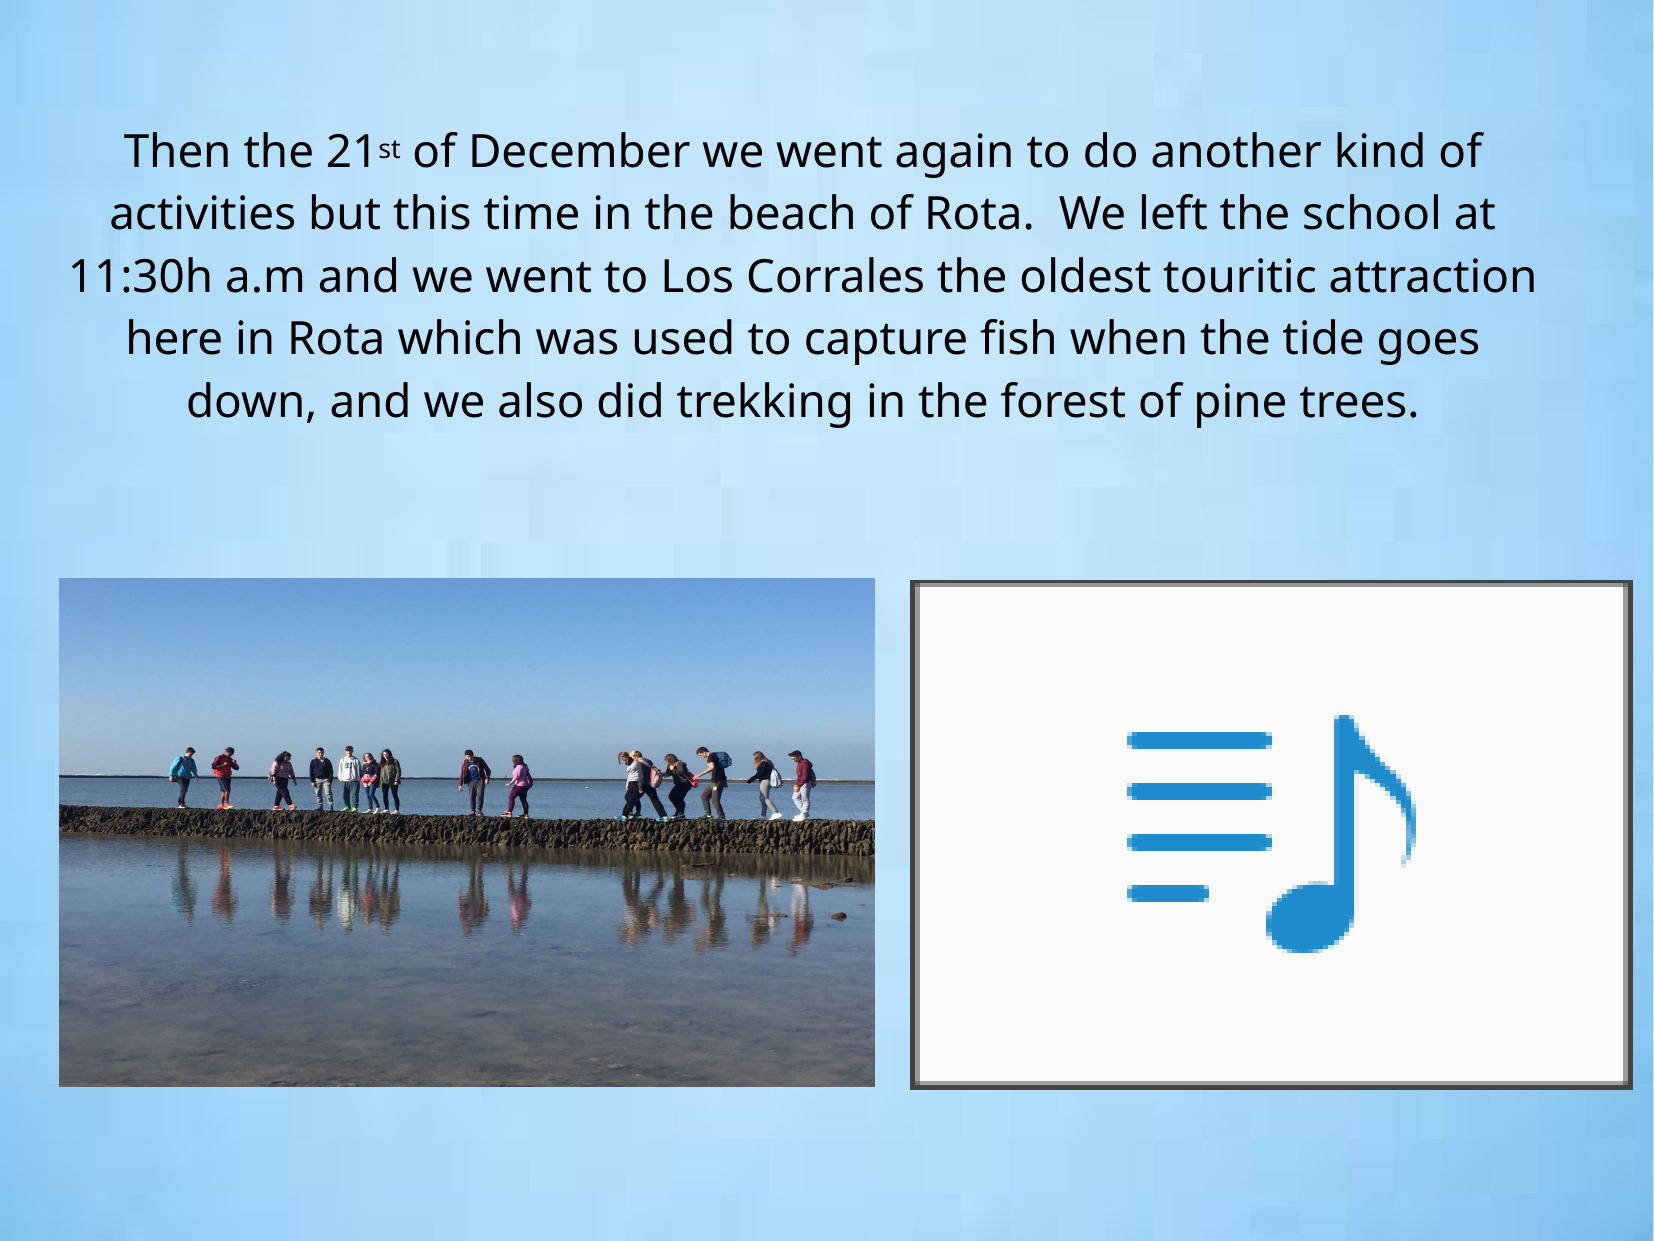

# Then the 21st of December we went again to do another kind of activities but this time in the beach of Rota. We left the school at 11:30h a.m and we went to Los Corrales the oldest touritic attraction here in Rota which was used to capture fish when the tide goes down, and we also did trekking in the forest of pine trees.